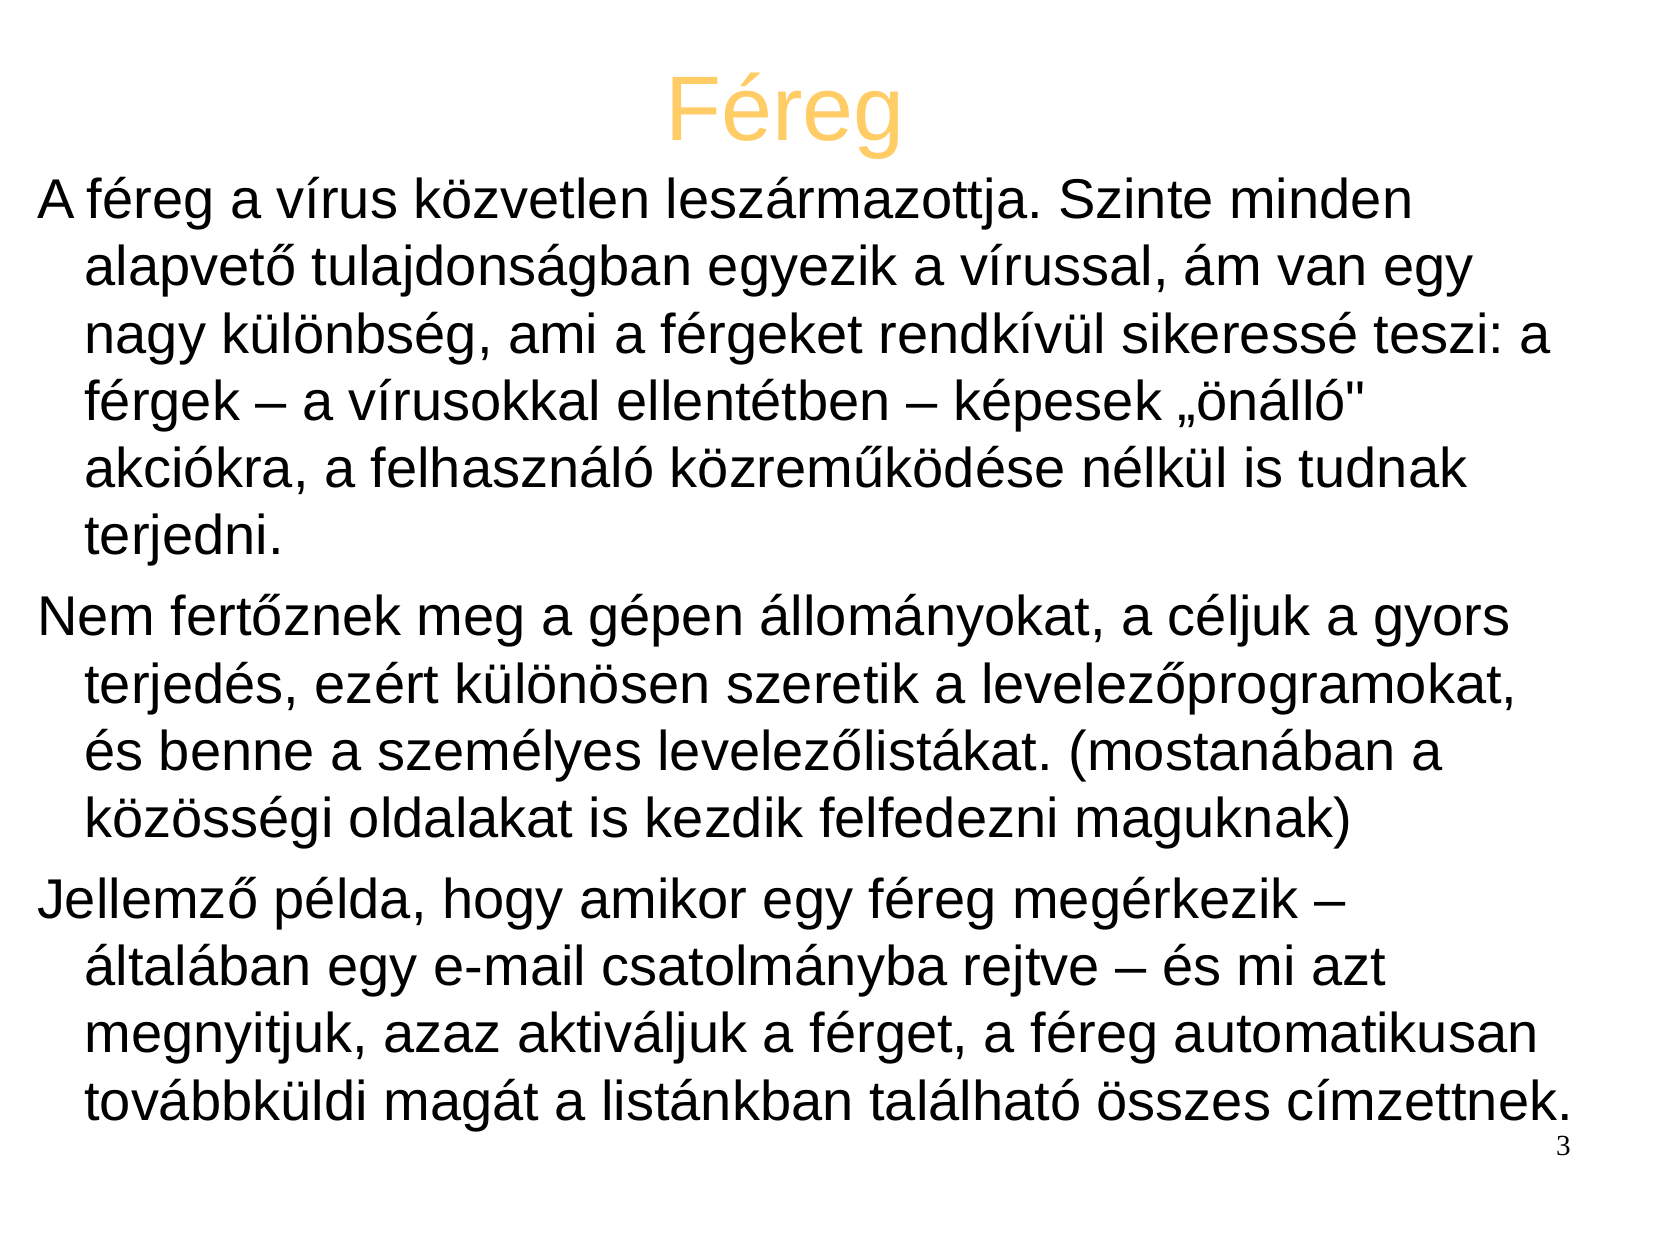

# Féreg
A féreg a vírus közvetlen leszármazottja. Szinte minden alapvető tulajdonságban egyezik a vírussal, ám van egy nagy különbség, ami a férgeket rendkívül sikeressé teszi: a férgek – a vírusokkal ellentétben – képesek „önálló" akciókra, a felhasználó közreműködése nélkül is tudnak terjedni.
Nem fertőznek meg a gépen állományokat, a céljuk a gyors terjedés, ezért különösen szeretik a levelezőprogramokat, és benne a személyes levelezőlistákat. (mostanában a közösségi oldalakat is kezdik felfedezni maguknak)
Jellemző példa, hogy amikor egy féreg megérkezik – általában egy e-mail csatolmányba rejtve – és mi azt megnyitjuk, azaz aktiváljuk a férget, a féreg automatikusan továbbküldi magát a listánkban található összes címzettnek.
3